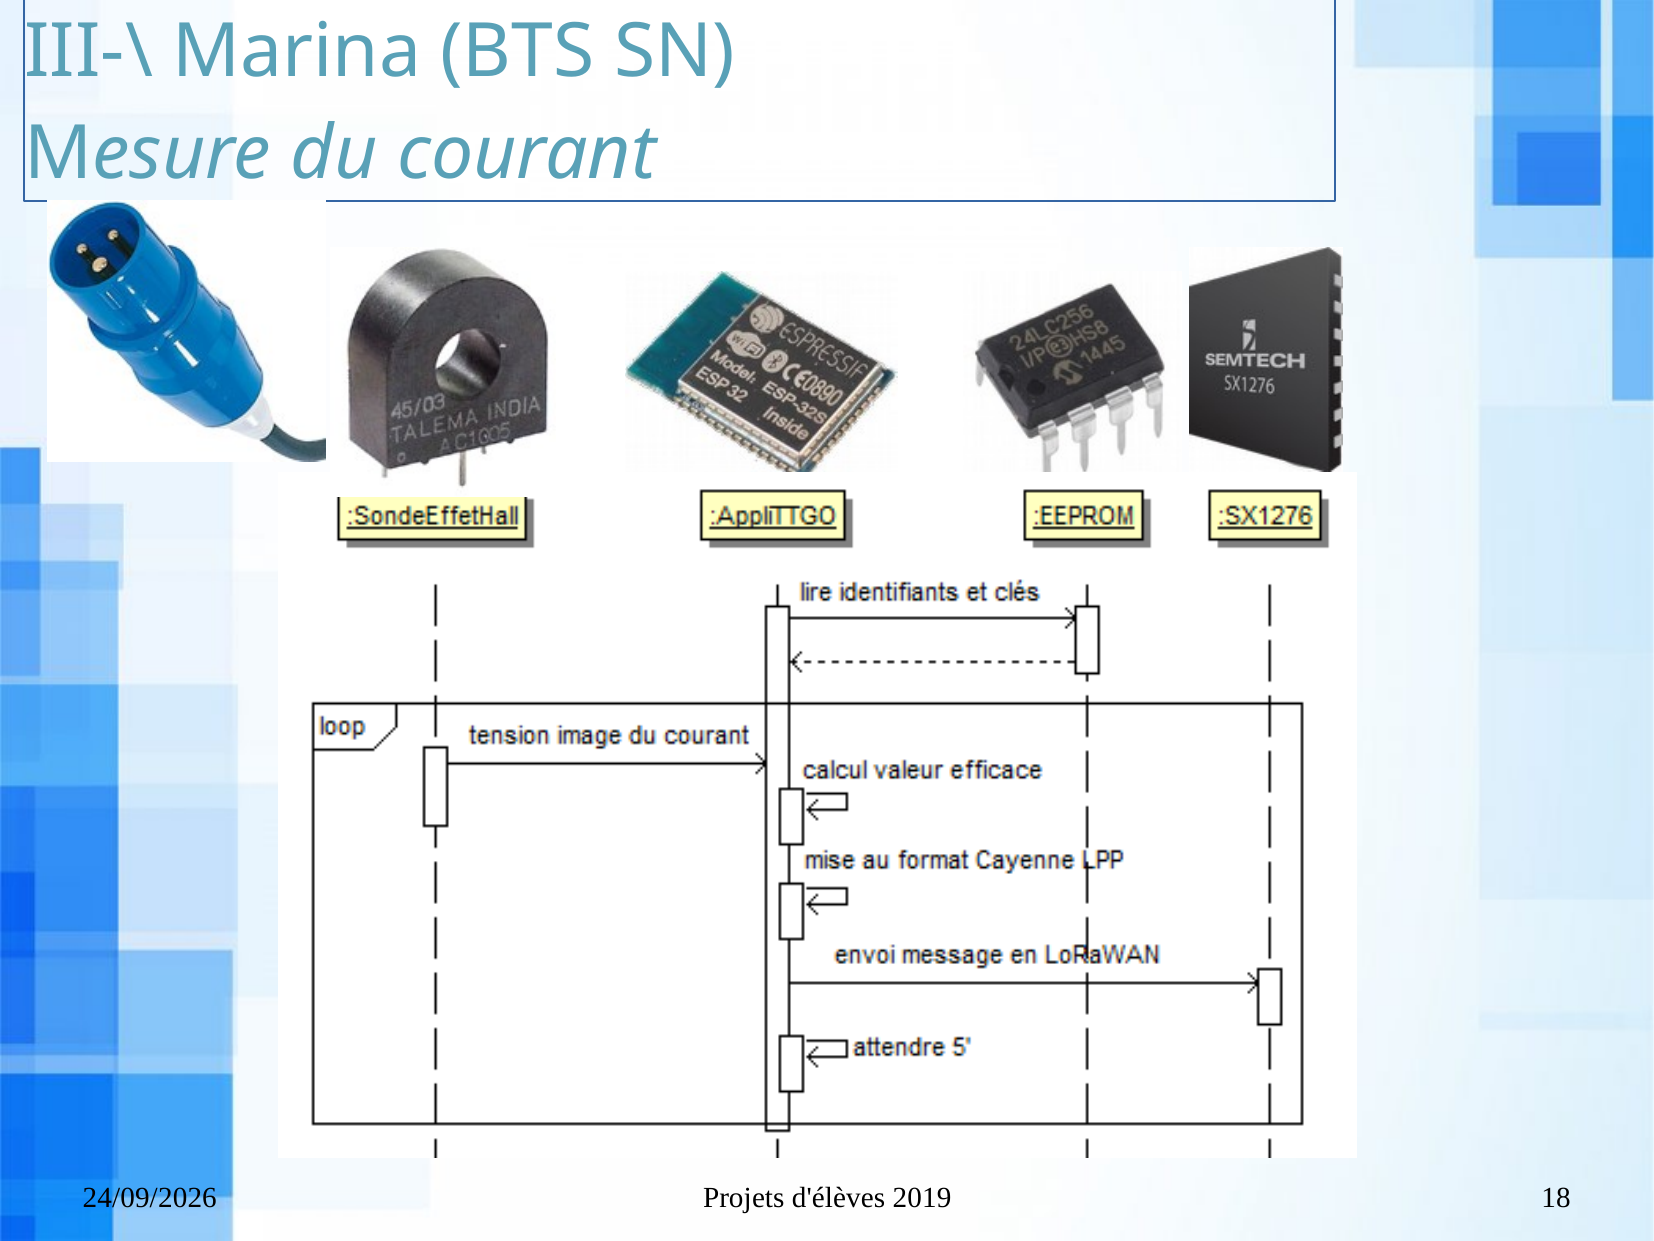

# III-\ Marina (BTS SN) Mesure du courant
Projets d'élèves 2019
18